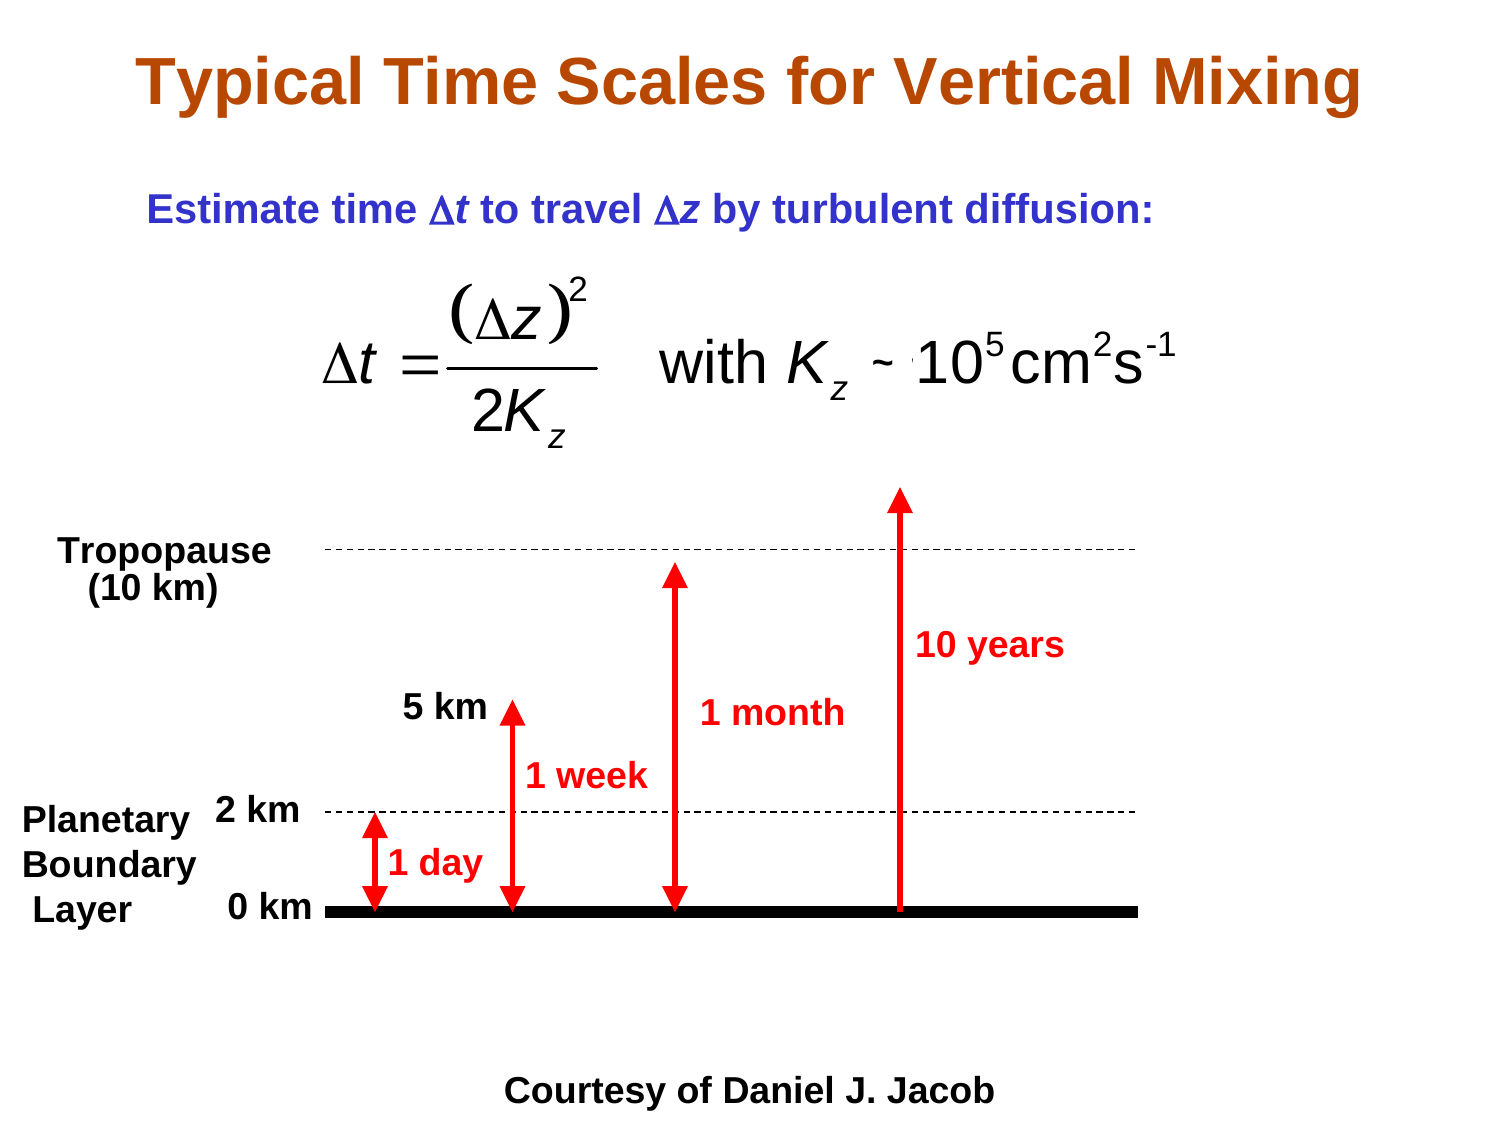

# TYPICAL TIME SCALES FOR VERTICAL MIXING
Typical Time Scales for Vertical Mixing
Estimate time t to travel z by turbulent diffusion:
~
Tropopause
(10 km)
10 years
5 km
1 month
1 week
2 km
Planetary
Boundary
 Layer
1 day
0 km
Courtesy of Daniel J. Jacob